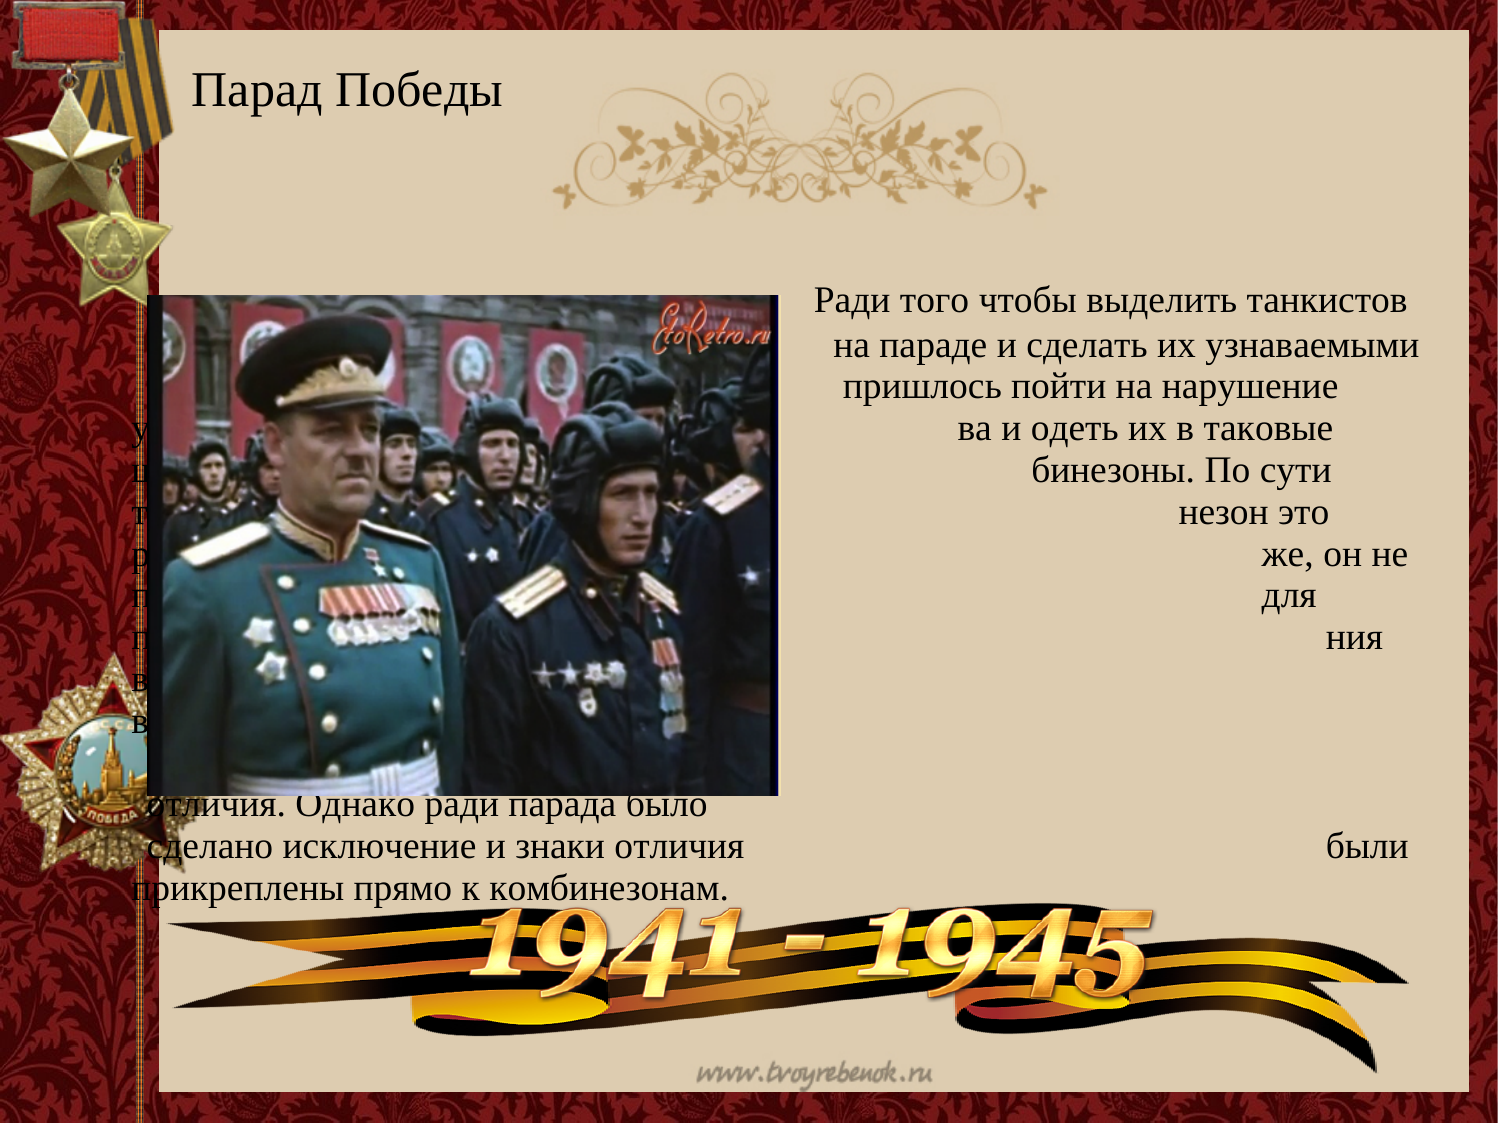

Парад Победы
# Ради того чтобы выделить танкистов на параде и сделать их узнаваемыми пришлось пойти на нарушение уста- 							ва и одеть их в таковые шлемы и ком- - 			бинезоны. По сути танковый комби- 			незон это рабочая одежда и, конечно 			 же, он не предназначался не только 				 для парадов, но и вообще для ноше- 										ния вне части или вне марша танко- 											вых колонн. На комбинезонах не 											было предусмотрено ношения знаков 										отличия. Однако ради парада было 											сделано исключение и знаки отличия 								были прикреплены прямо к комбинезонам.